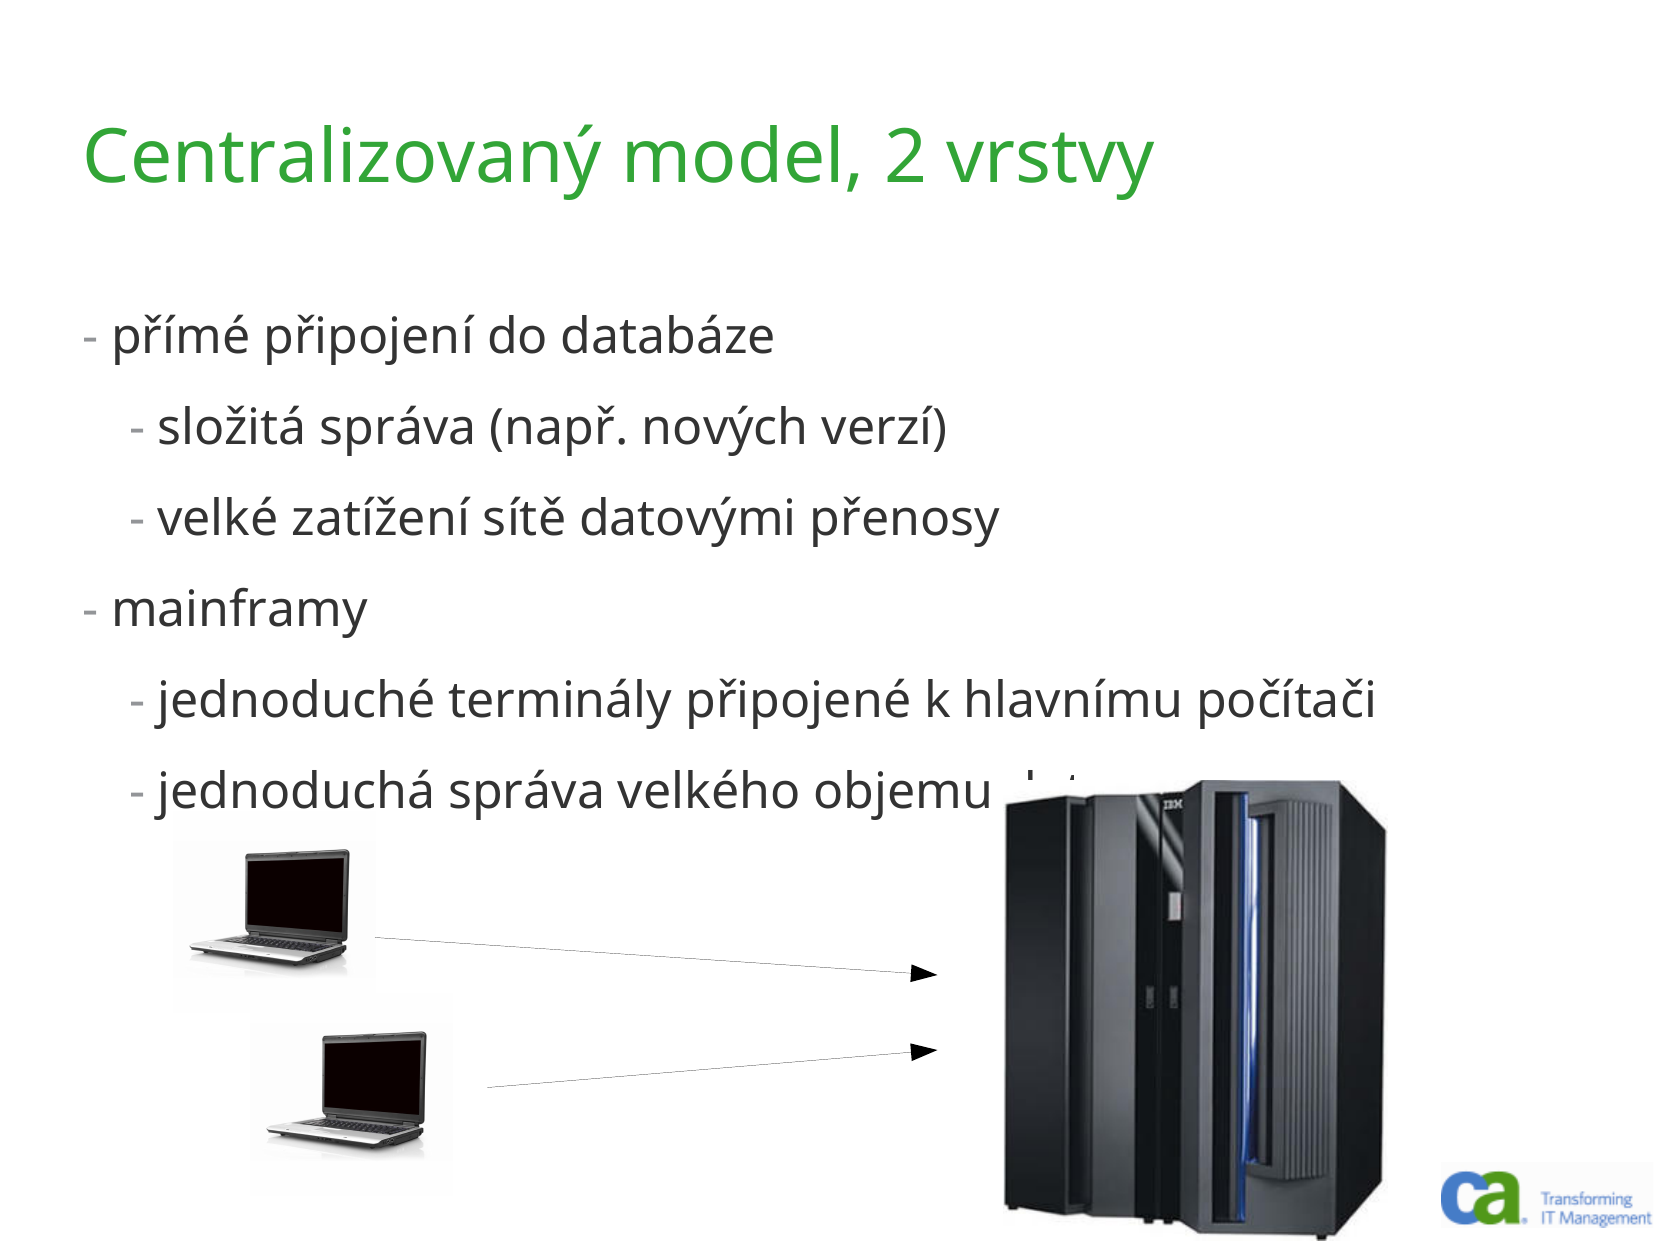

# Centralizovaný model, 2 vrstvy
přímé připojení do databáze
složitá správa (např. nových verzí)
velké zatížení sítě datovými přenosy
mainframy
jednoduché terminály připojené k hlavnímu počítači
jednoduchá správa velkého objemu dat